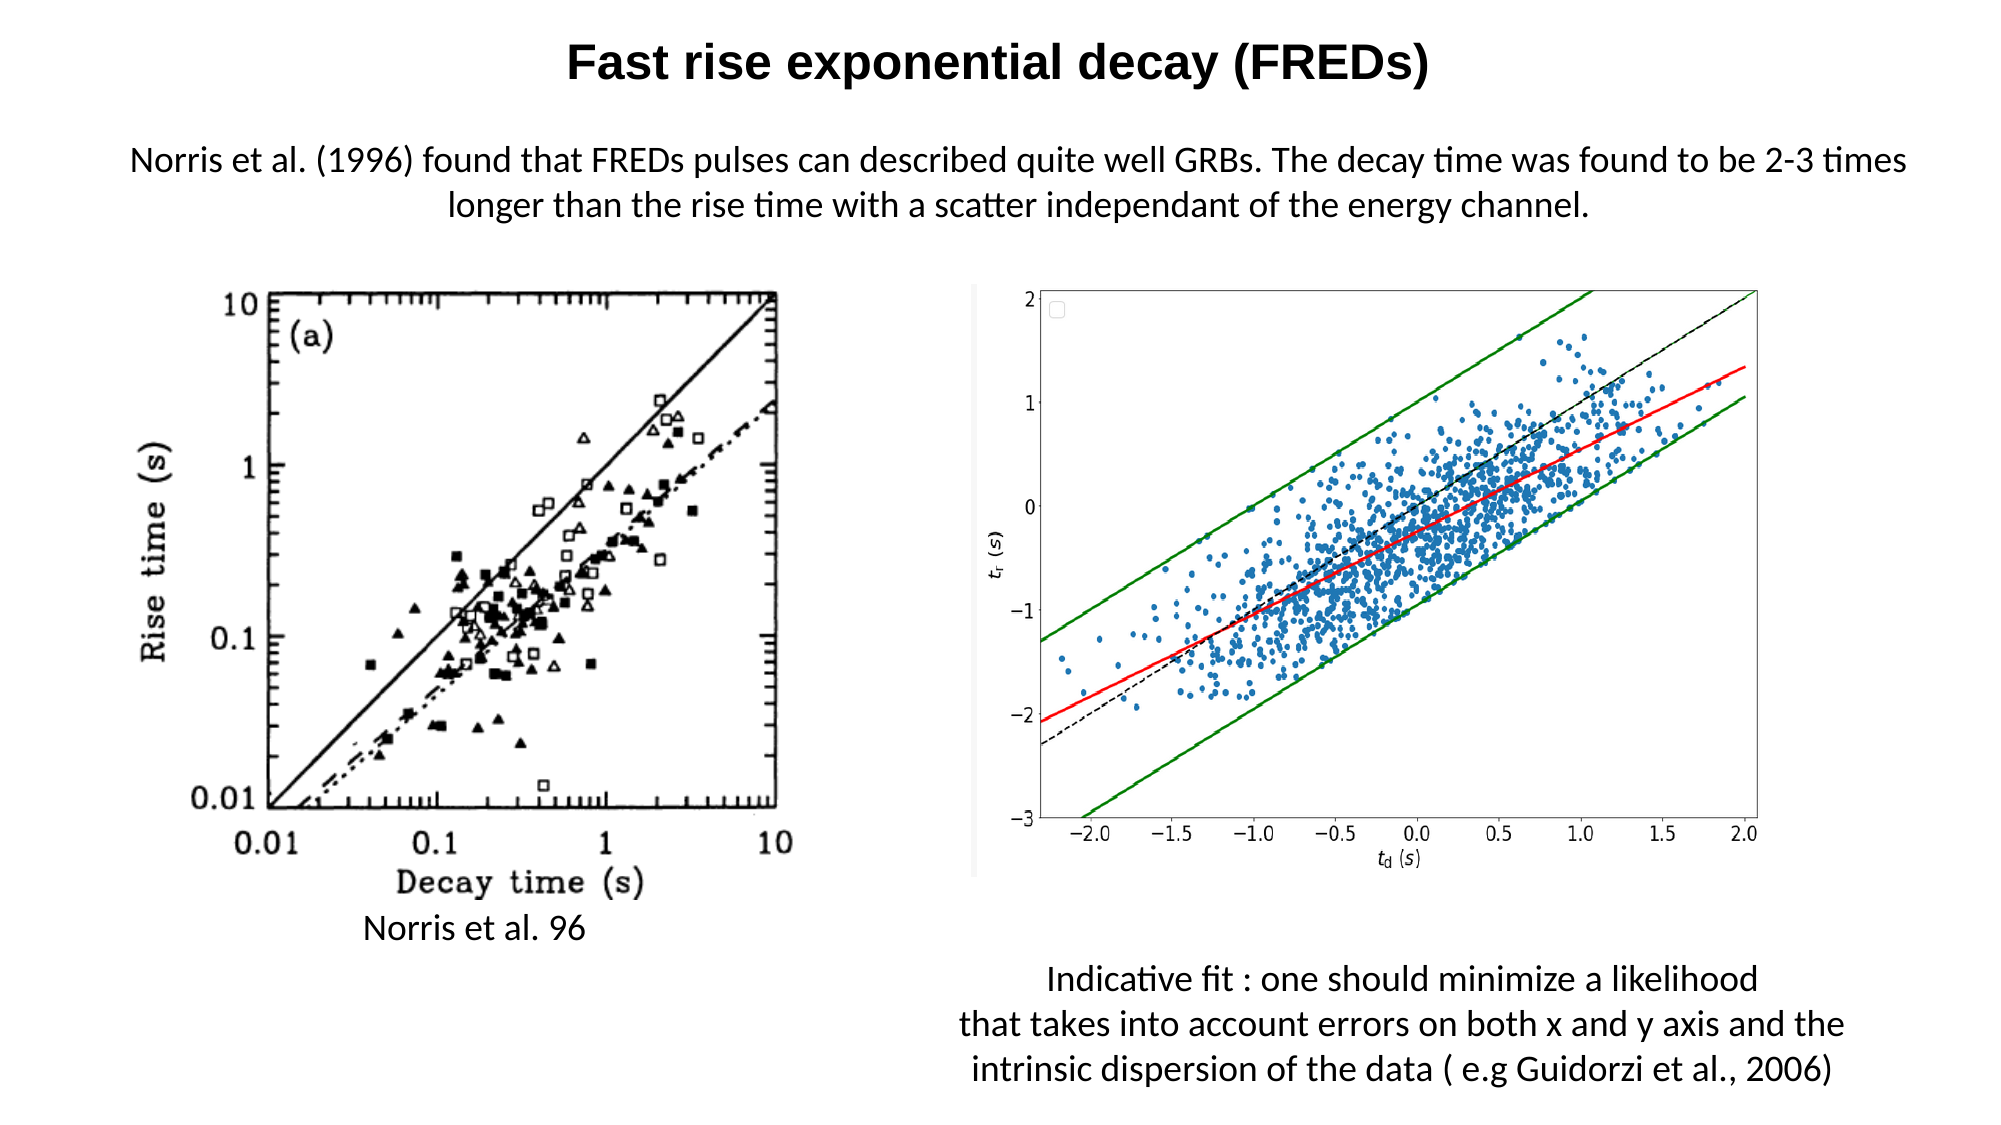

Fast rise exponential decay (FREDs)
Norris et al. (1996) found that FREDs pulses can described quite well GRBs. The decay time was found to be 2-3 times
longer than the rise time with a scatter independant of the energy channel.
Norris et al. 96
Indicative fit : one should minimize a likelihood
that takes into account errors on both x and y axis and the intrinsic dispersion of the data ( e.g Guidorzi et al., 2006)